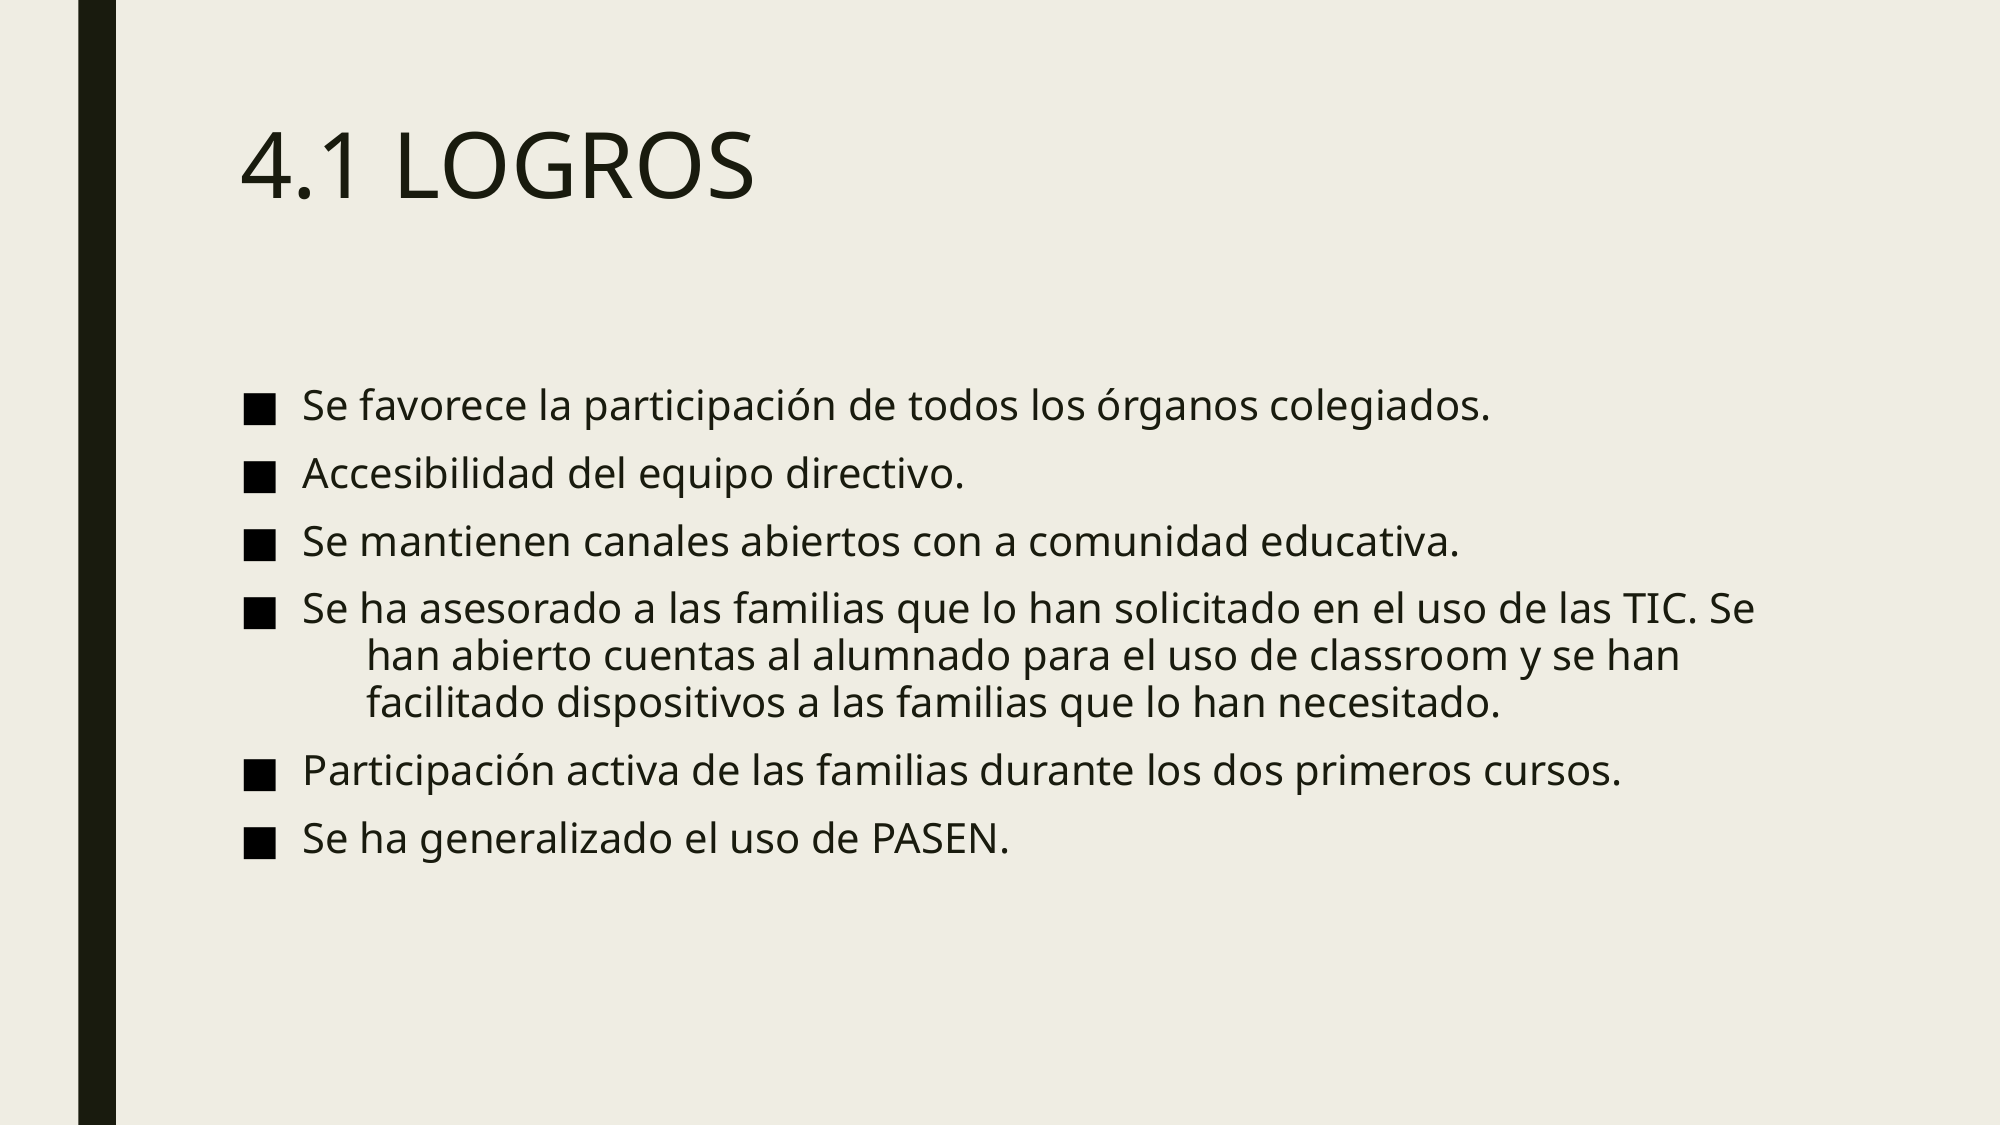

# 4.1 LOGROS
Se favorece la participación de todos los órganos colegiados.
Accesibilidad del equipo directivo.
Se mantienen canales abiertos con a comunidad educativa.
Se ha asesorado a las familias que lo han solicitado en el uso de las TIC. Se han abierto cuentas al alumnado para el uso de classroom y se han facilitado dispositivos a las familias que lo han necesitado.
Participación activa de las familias durante los dos primeros cursos.
Se ha generalizado el uso de PASEN.